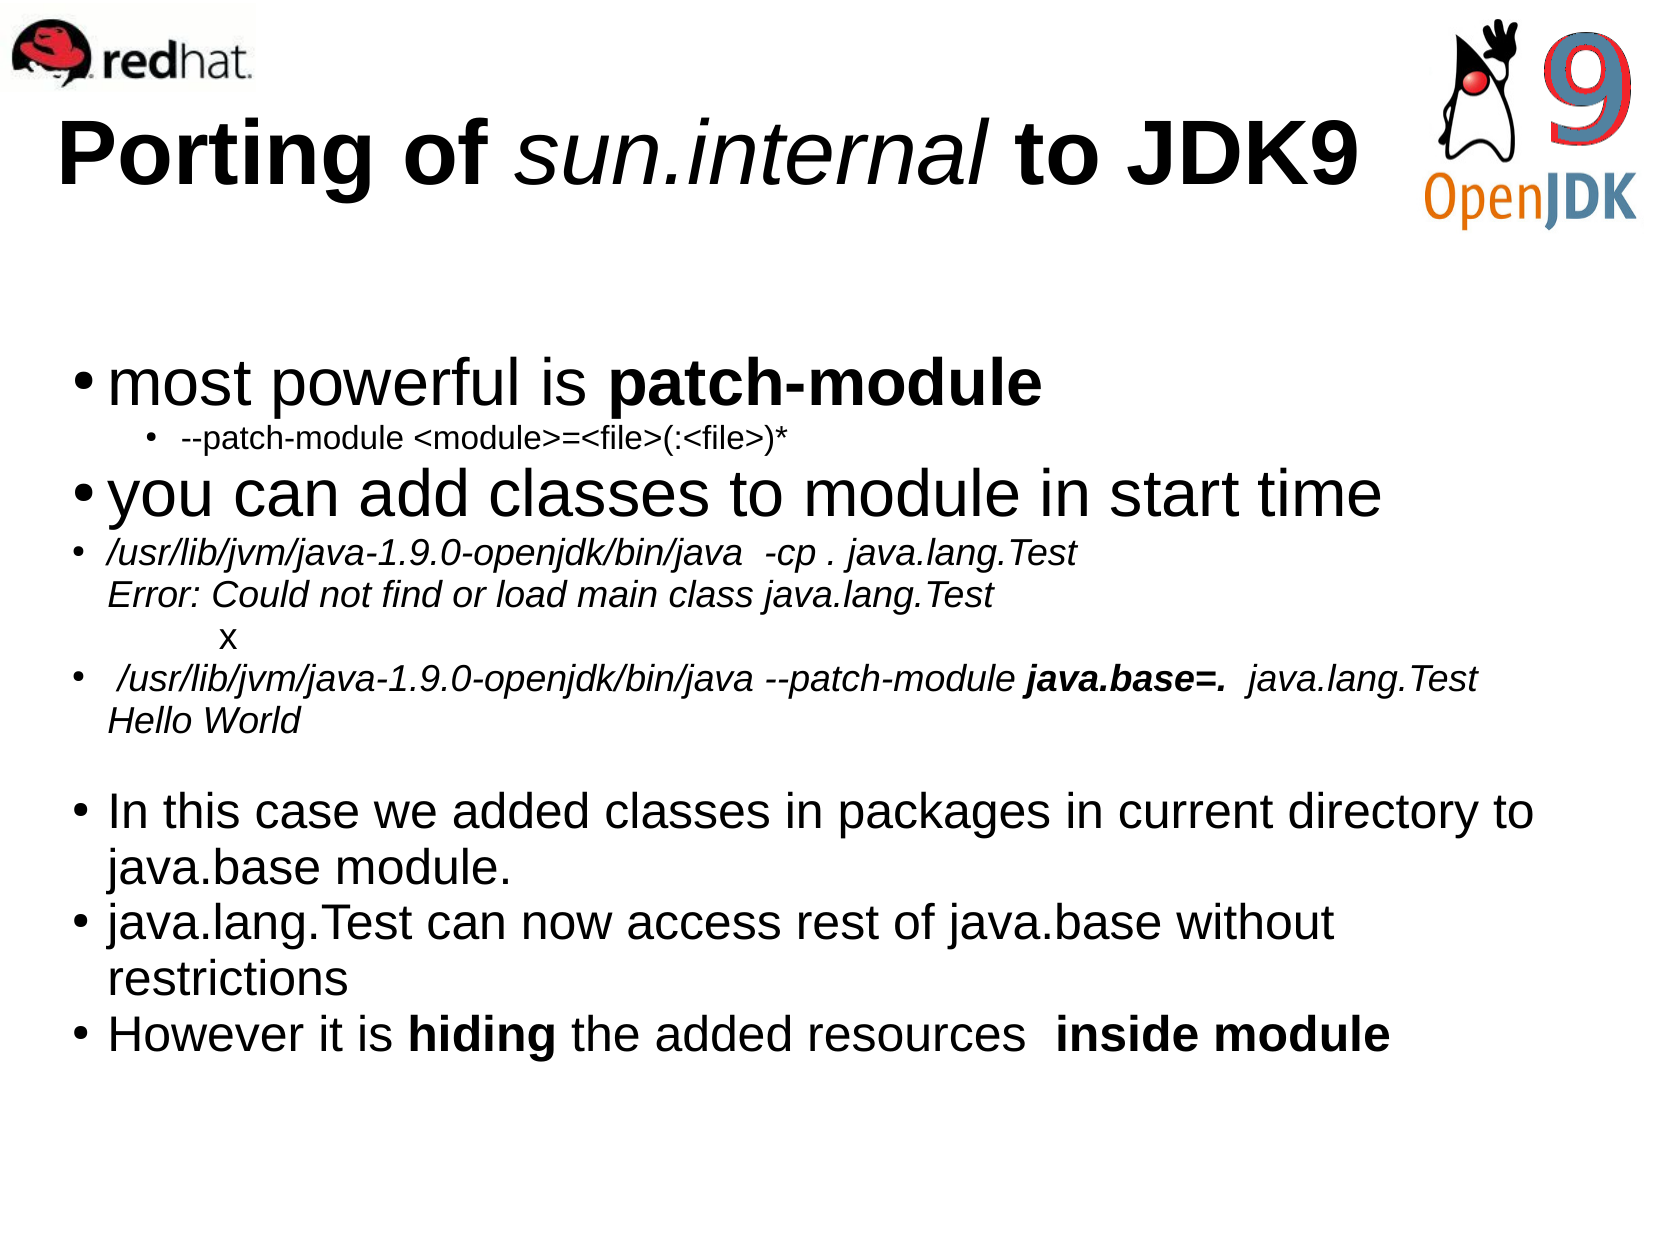

# Porting of sun.internal to JDK9
most powerful is patch-module
--patch-module <module>=<file>(:<file>)*
you can add classes to module in start time
/usr/lib/jvm/java-1.9.0-openjdk/bin/java -cp . java.lang.Test
Error: Could not find or load main class java.lang.Test
x
 /usr/lib/jvm/java-1.9.0-openjdk/bin/java --patch-module java.base=. java.lang.Test
Hello World
In this case we added classes in packages in current directory to java.base module.
java.lang.Test can now access rest of java.base without restrictions
However it is hiding the added resources inside module